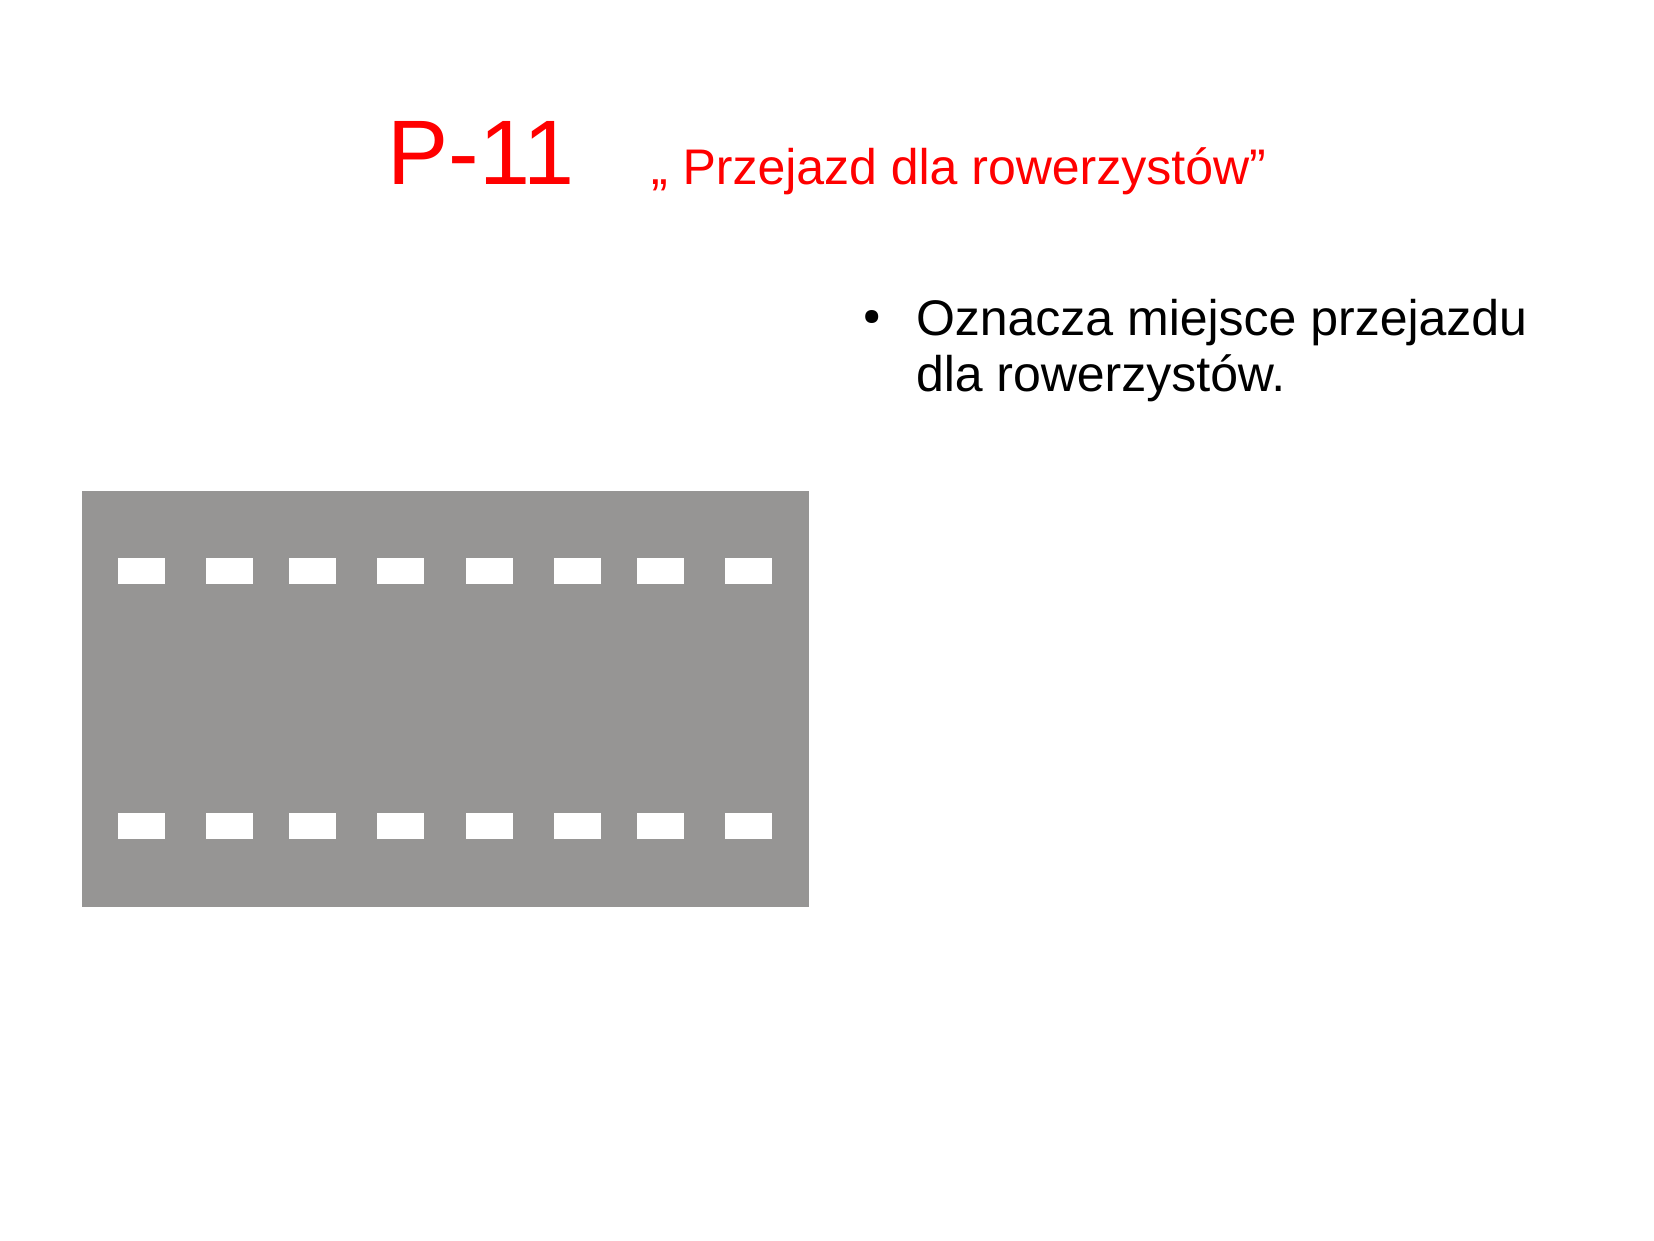

# P-11 „	Przejazd dla rowerzystów”
Oznacza miejsce przejazdu dla rowerzystów.